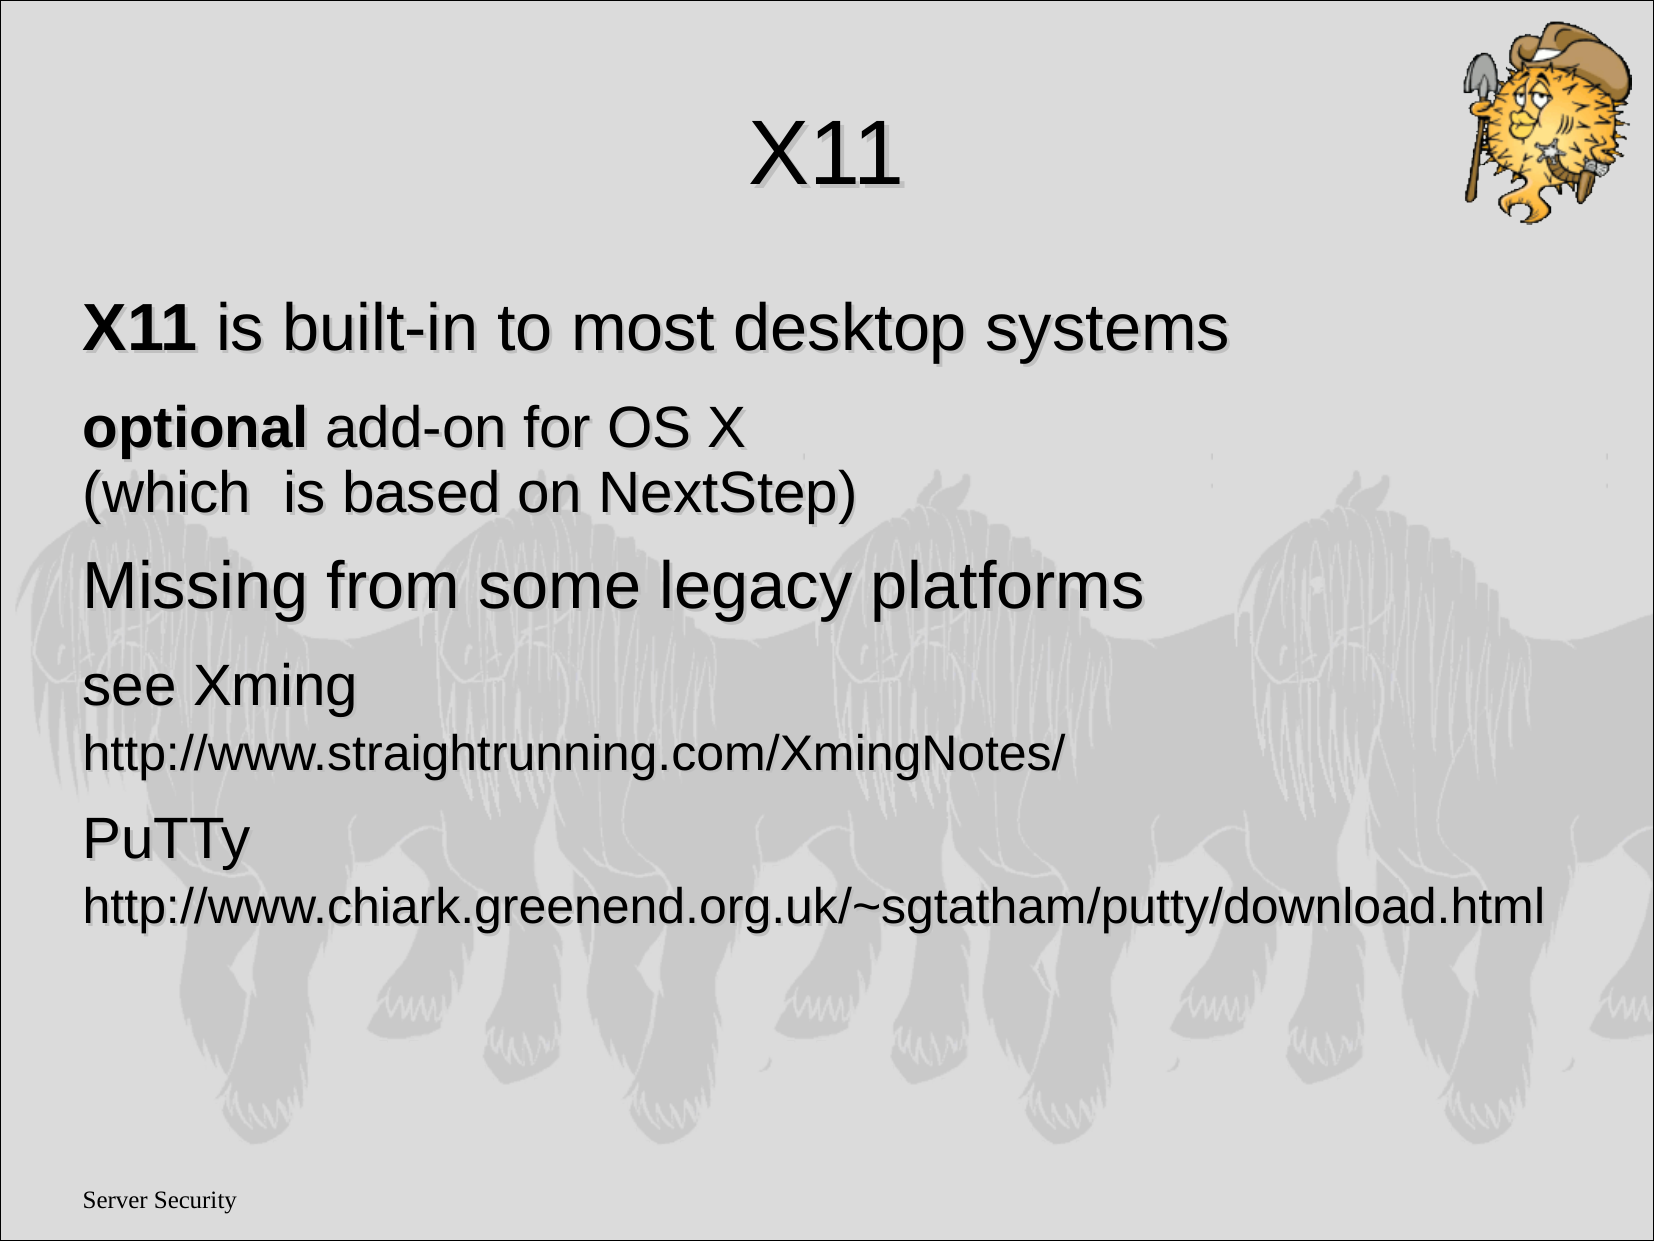

# X11
X11 is built-in to most desktop systems
optional add-on for OS X
(which is based on NextStep)
Missing from some legacy platforms
see Xming
http://www.straightrunning.com/XmingNotes/
PuTTy
http://www.chiark.greenend.org.uk/~sgtatham/putty/download.html